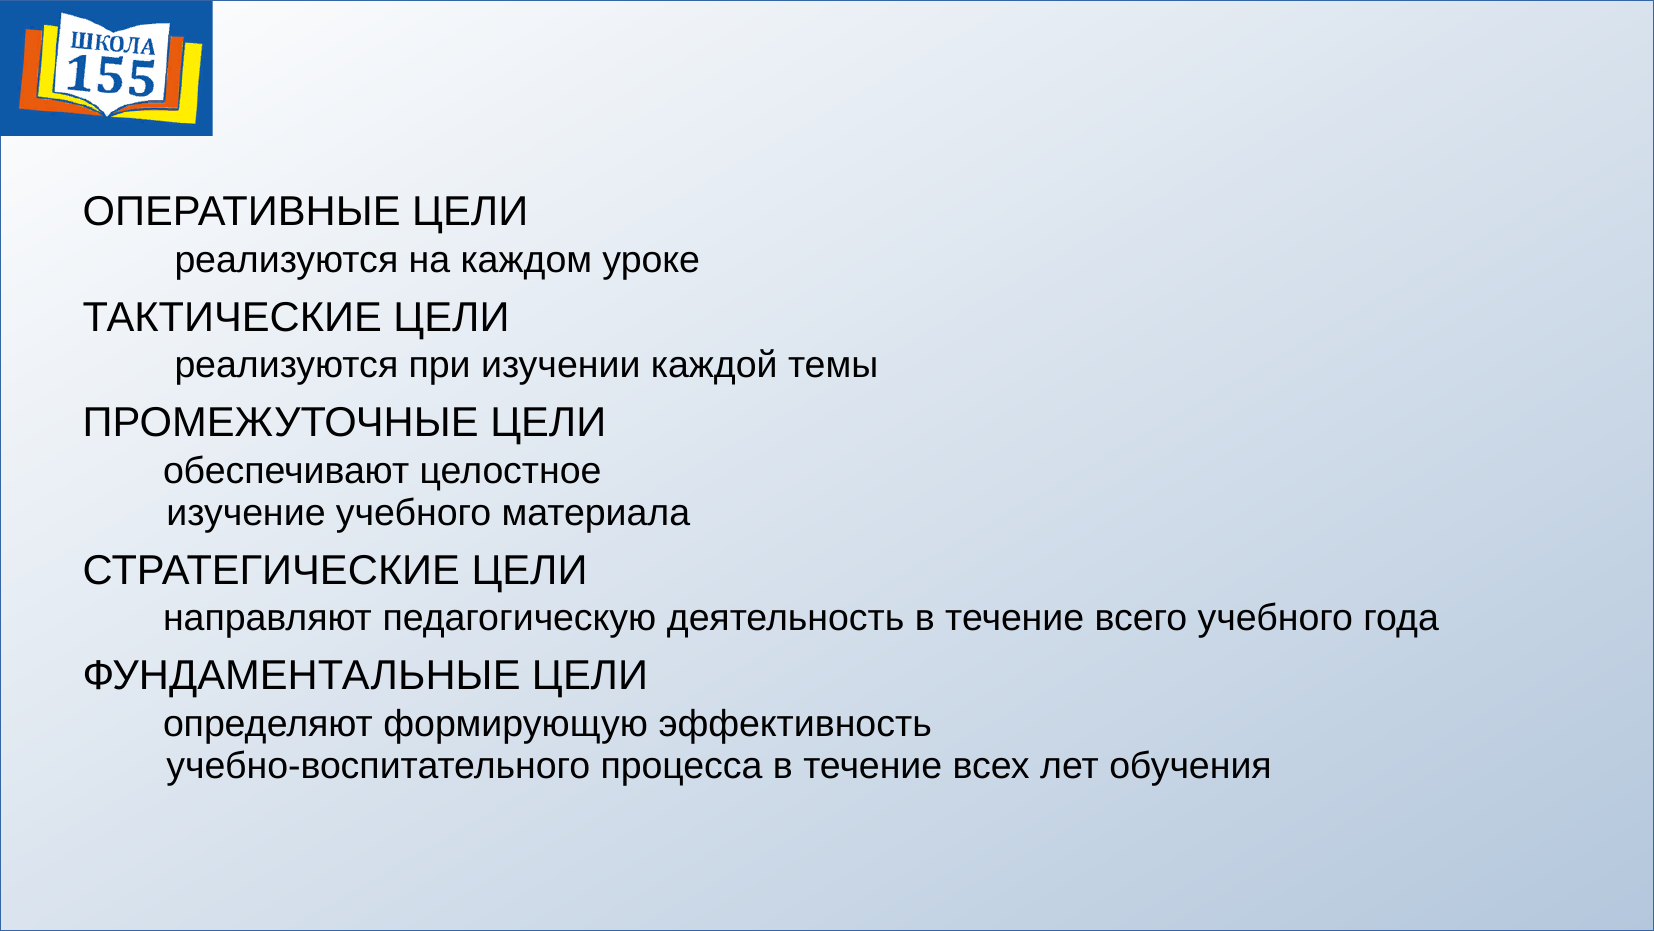

# ОПЕРАТИВНЫЕ ЦЕЛИ реализуются на каждом уроке
ТАКТИЧЕСКИЕ ЦЕЛИ
 реализуются при изучении каждой темы
ПРОМЕЖУТОЧНЫЕ ЦЕЛИ
 обеспечивают целостное
 изучение учебного материала
СТРАТЕГИЧЕСКИЕ ЦЕЛИ
 направляют педагогическую деятельность в течение всего учебного года
ФУНДАМЕНТАЛЬНЫЕ ЦЕЛИ
 определяют формирующую эффективность
 учебно-воспитательного процесса в течение всех лет обучения